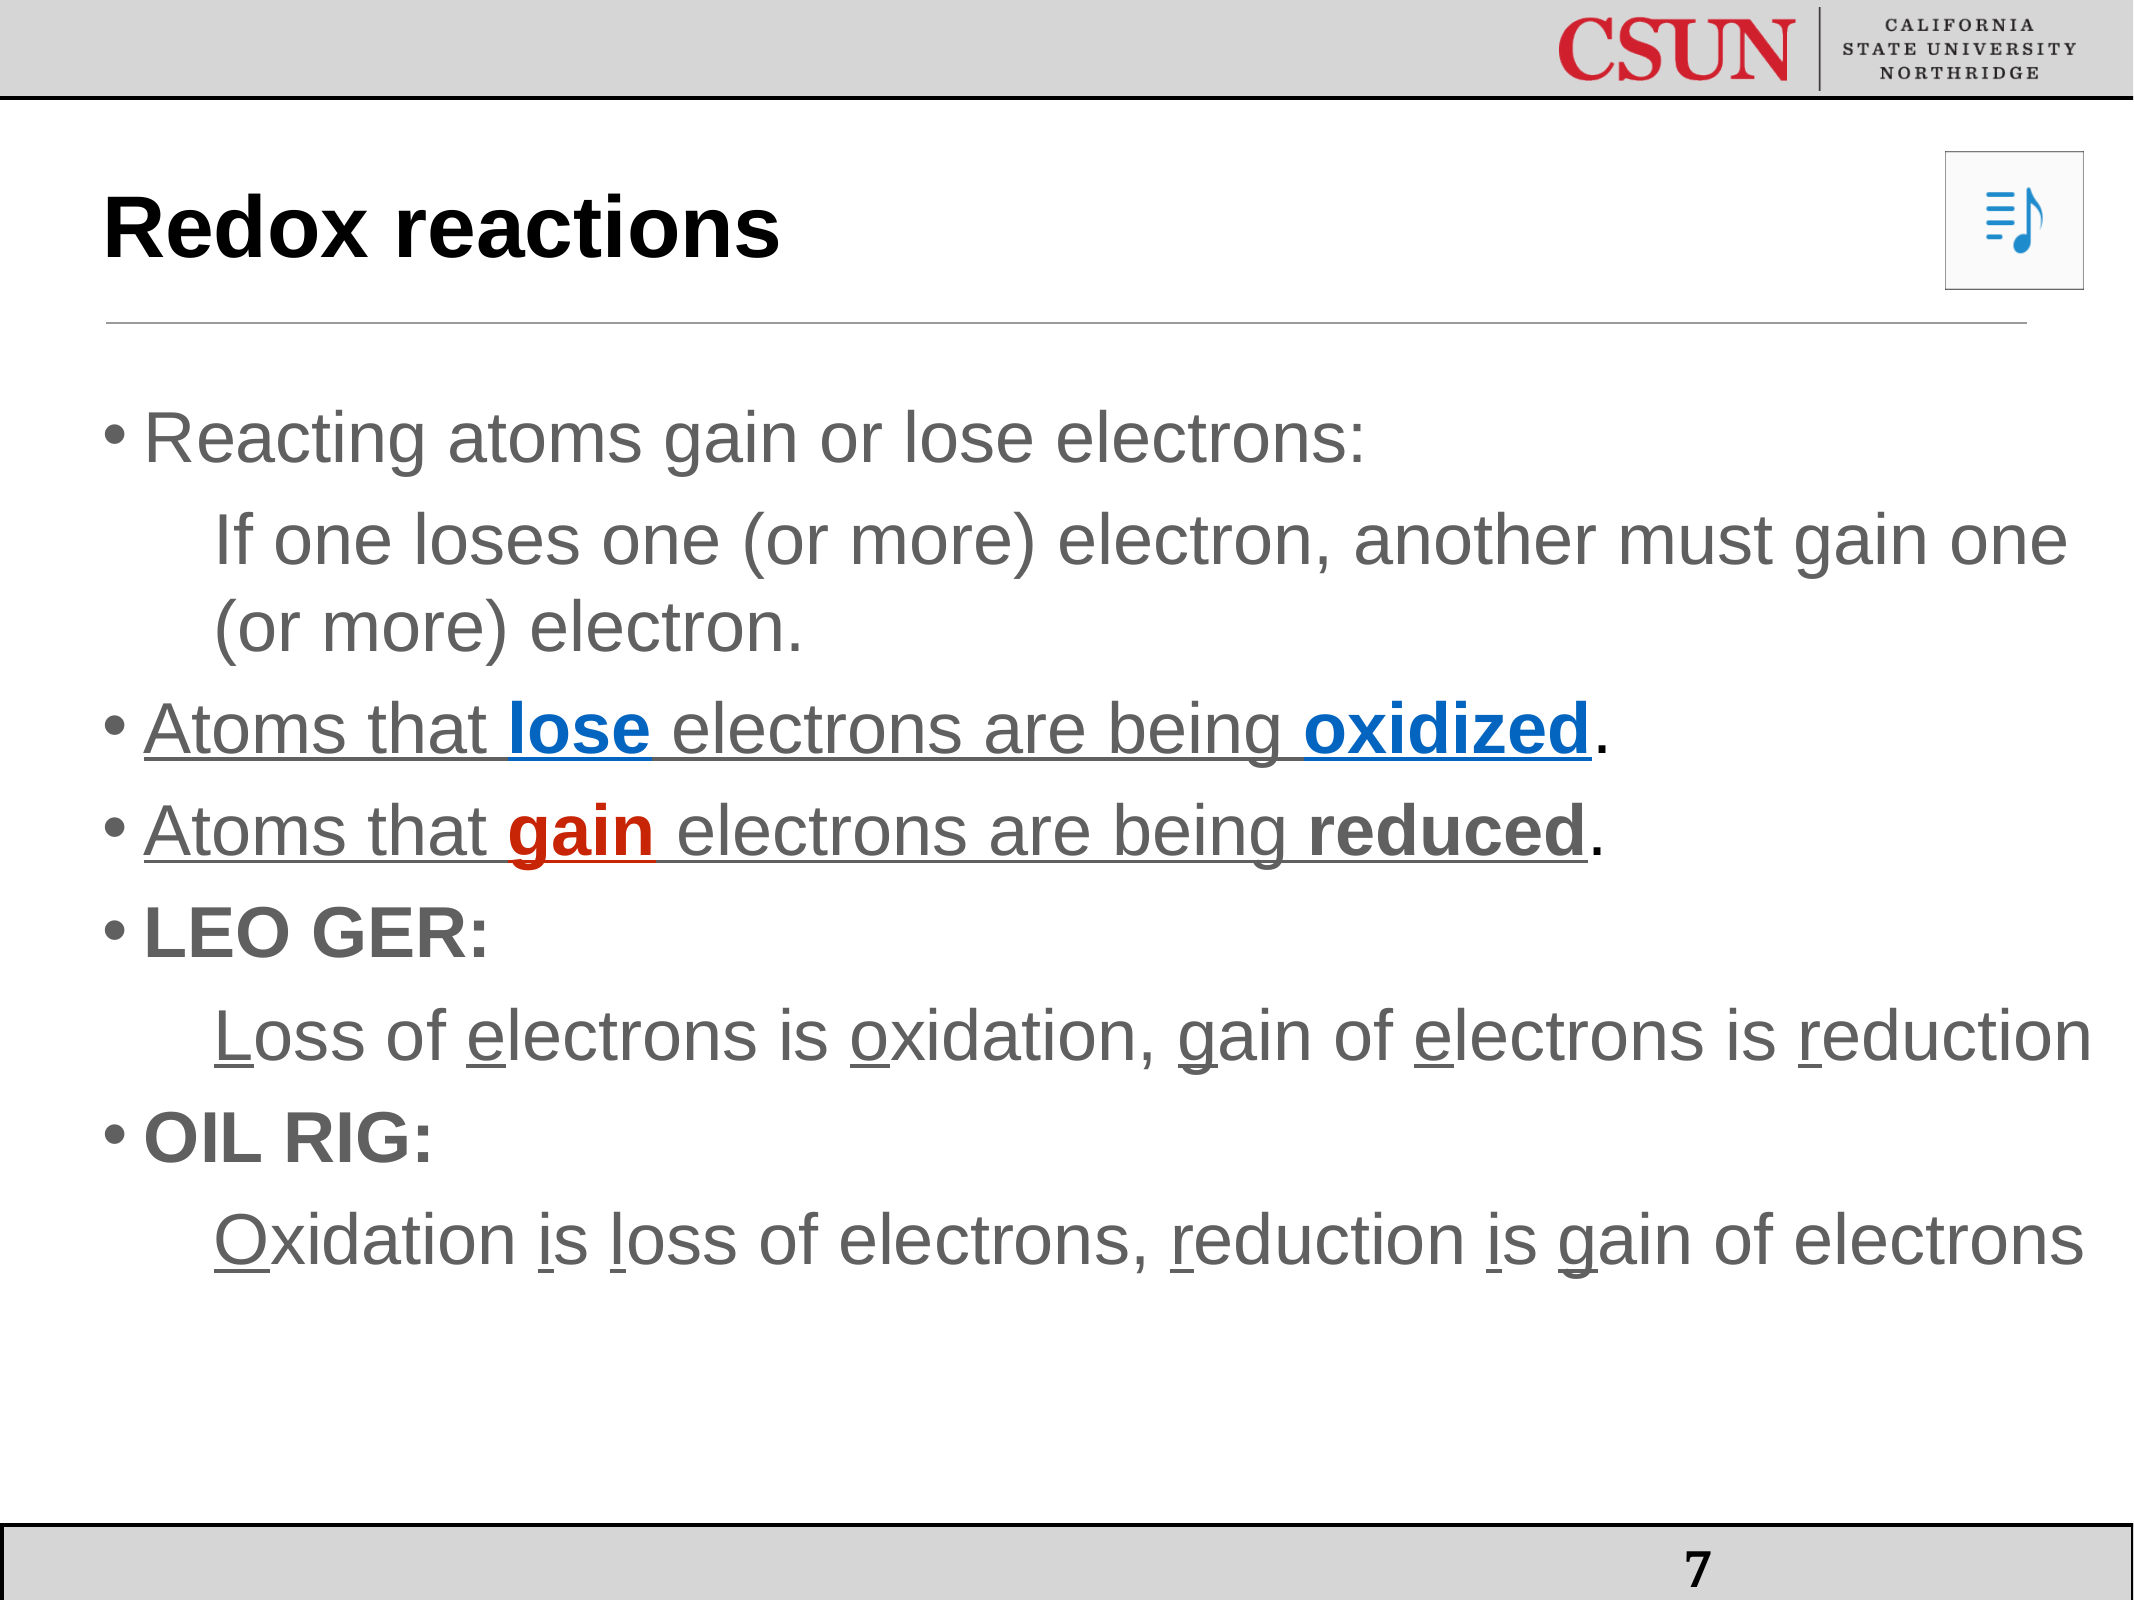

# Redox reactions
Reacting atoms gain or lose electrons:
If one loses one (or more) electron, another must gain one (or more) electron.
Atoms that lose electrons are being oxidized.
Atoms that gain electrons are being reduced.
LEO GER:
Loss of electrons is oxidation, gain of electrons is reduction
OIL RIG:
Oxidation is loss of electrons, reduction is gain of electrons
7